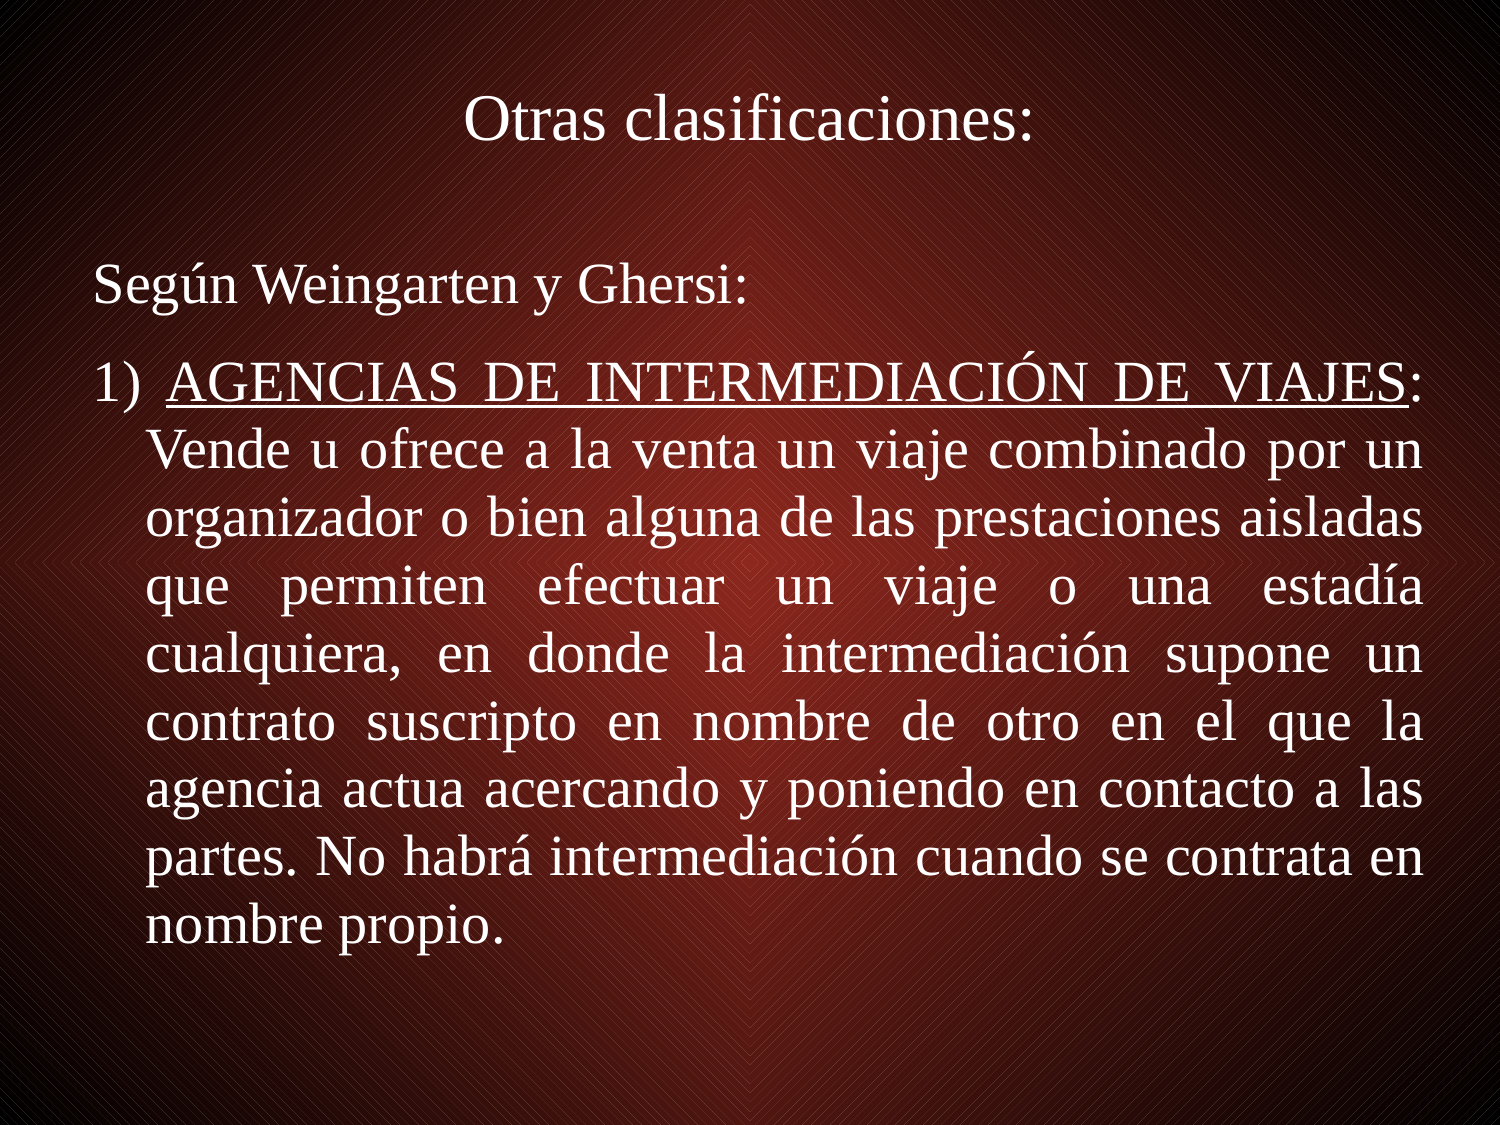

# Otras clasificaciones:
Según Weingarten y Ghersi:
1) AGENCIAS DE INTERMEDIACIÓN DE VIAJES: Vende u ofrece a la venta un viaje combinado por un organizador o bien alguna de las prestaciones aisladas que permiten efectuar un viaje o una estadía cualquiera, en donde la intermediación supone un contrato suscripto en nombre de otro en el que la agencia actua acercando y poniendo en contacto a las partes. No habrá intermediación cuando se contrata en nombre propio.